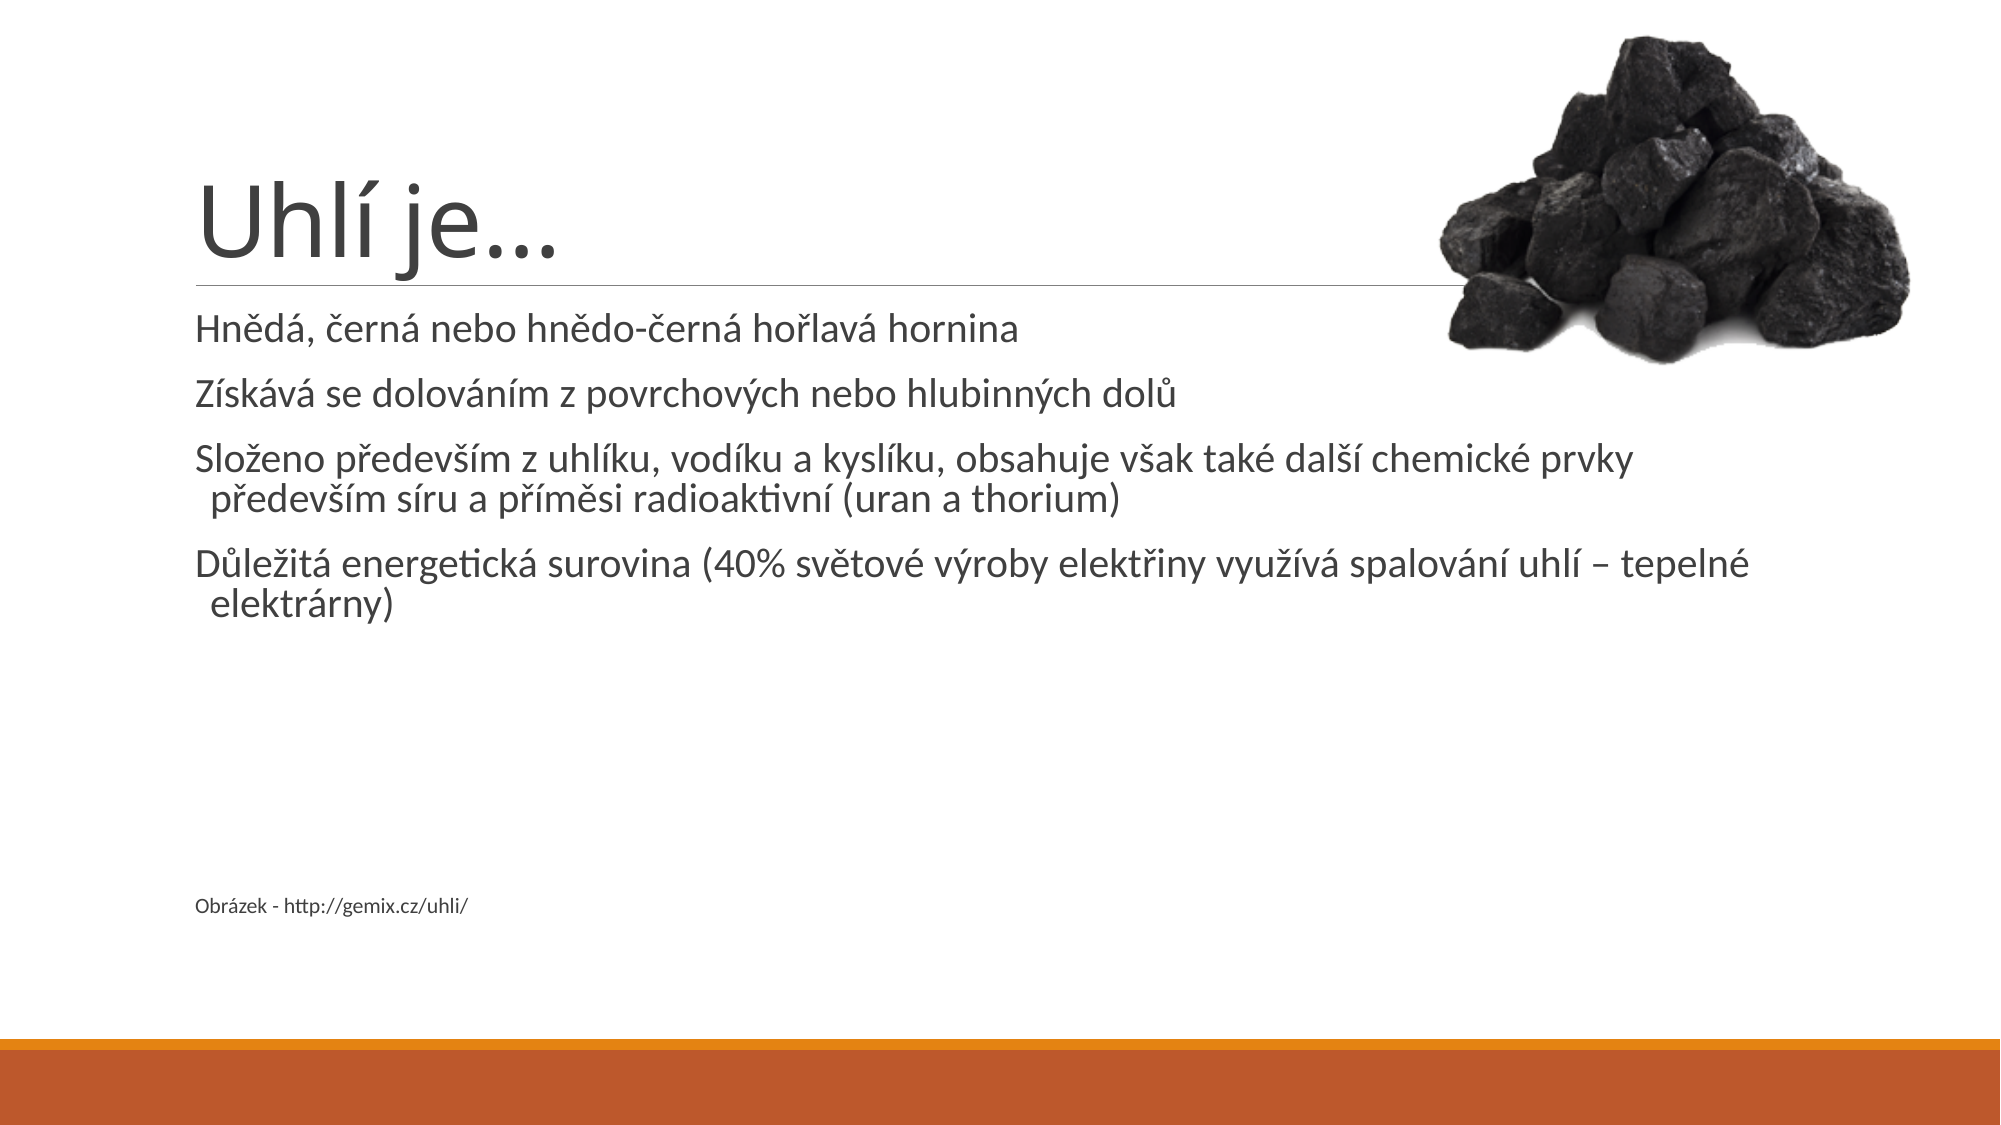

# Uhlí je…
Hnědá, černá nebo hnědo-černá hořlavá hornina
Získává se dolováním z povrchových nebo hlubinných dolů
Složeno především z uhlíku, vodíku a kyslíku, obsahuje však také další chemické prvky především síru a příměsi radioaktivní (uran a thorium)
Důležitá energetická surovina (40% světové výroby elektřiny využívá spalování uhlí – tepelné elektrárny)
Obrázek - http://gemix.cz/uhli/